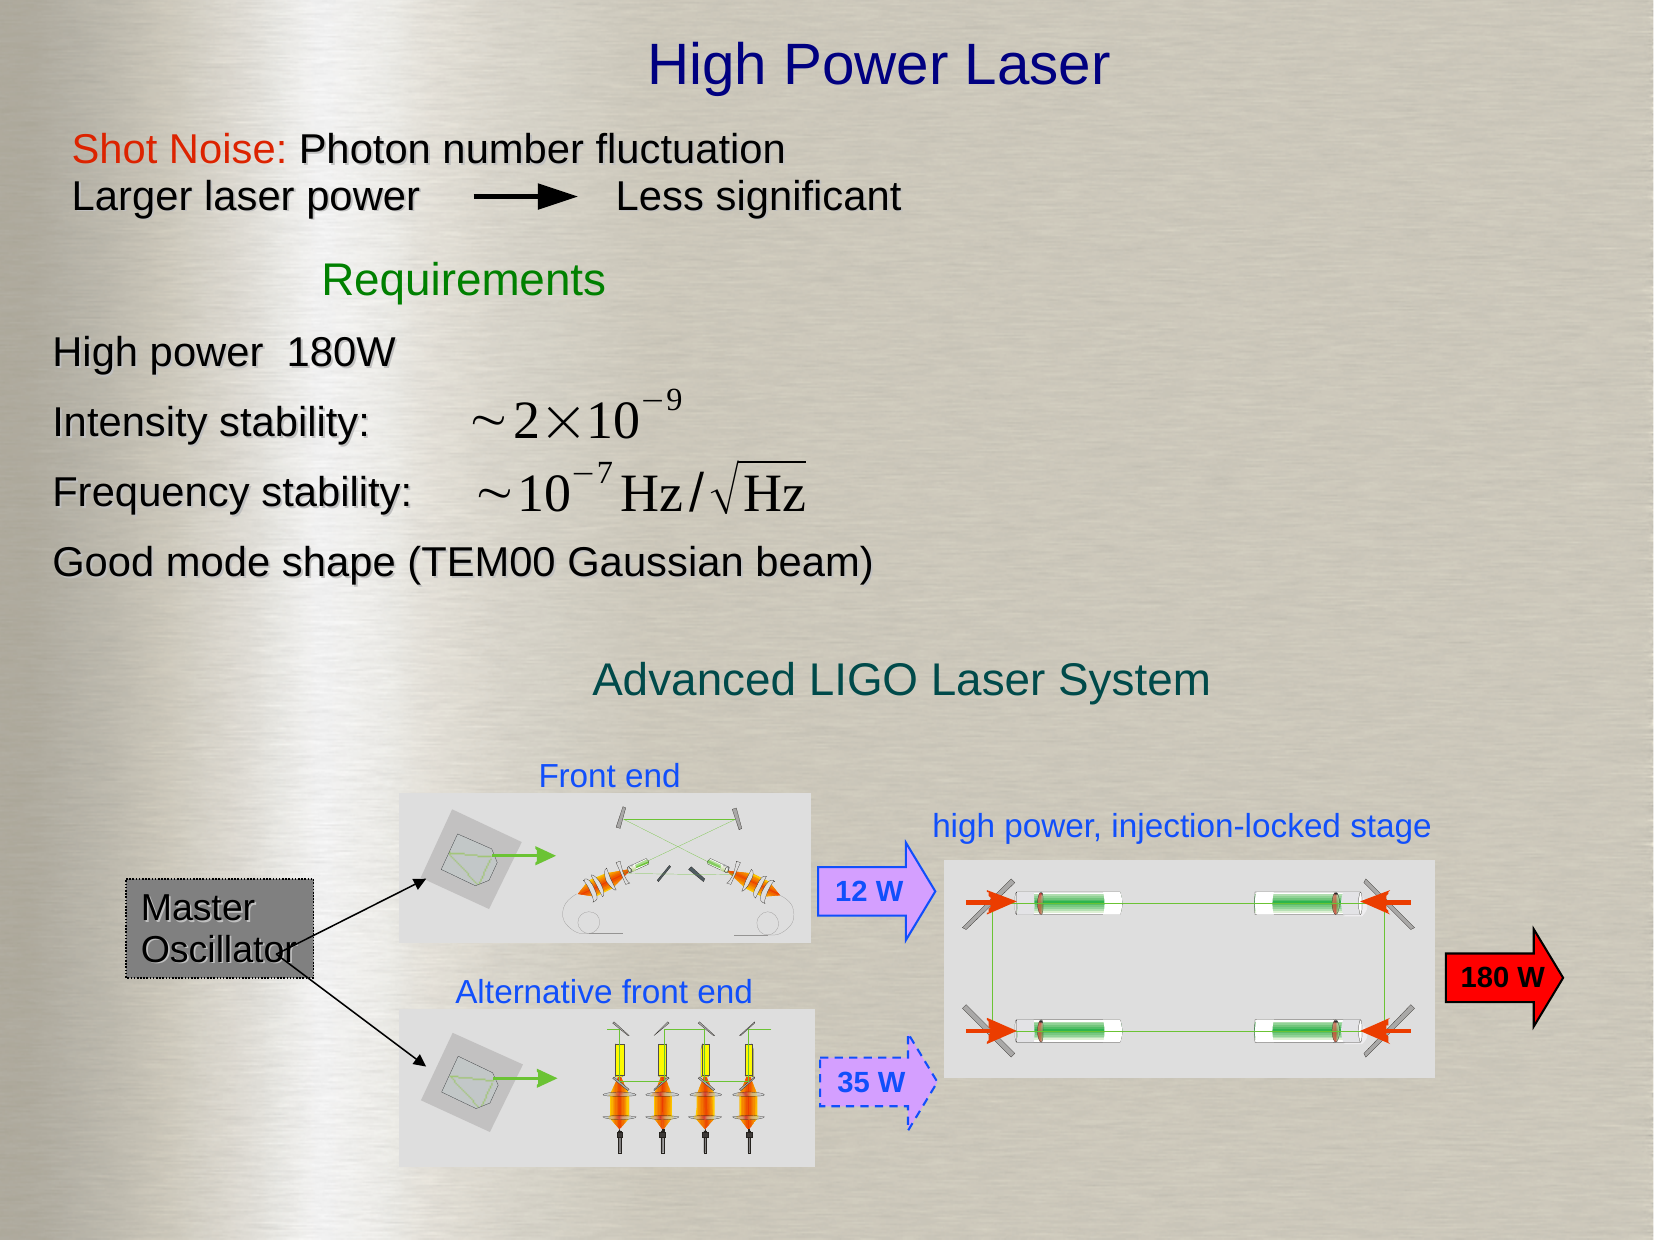

High Power Laser
Shot Noise: Photon number fluctuation
Larger laser power Less significant
 Requirements
 High power 180W
 Intensity stability:
 Frequency stability:
 Good mode shape (TEM00 Gaussian beam)
Advanced LIGO Laser System
Front end
high power, injection-locked stage
12 W
Master
Oscillator
180 W
Alternative front end
35 W